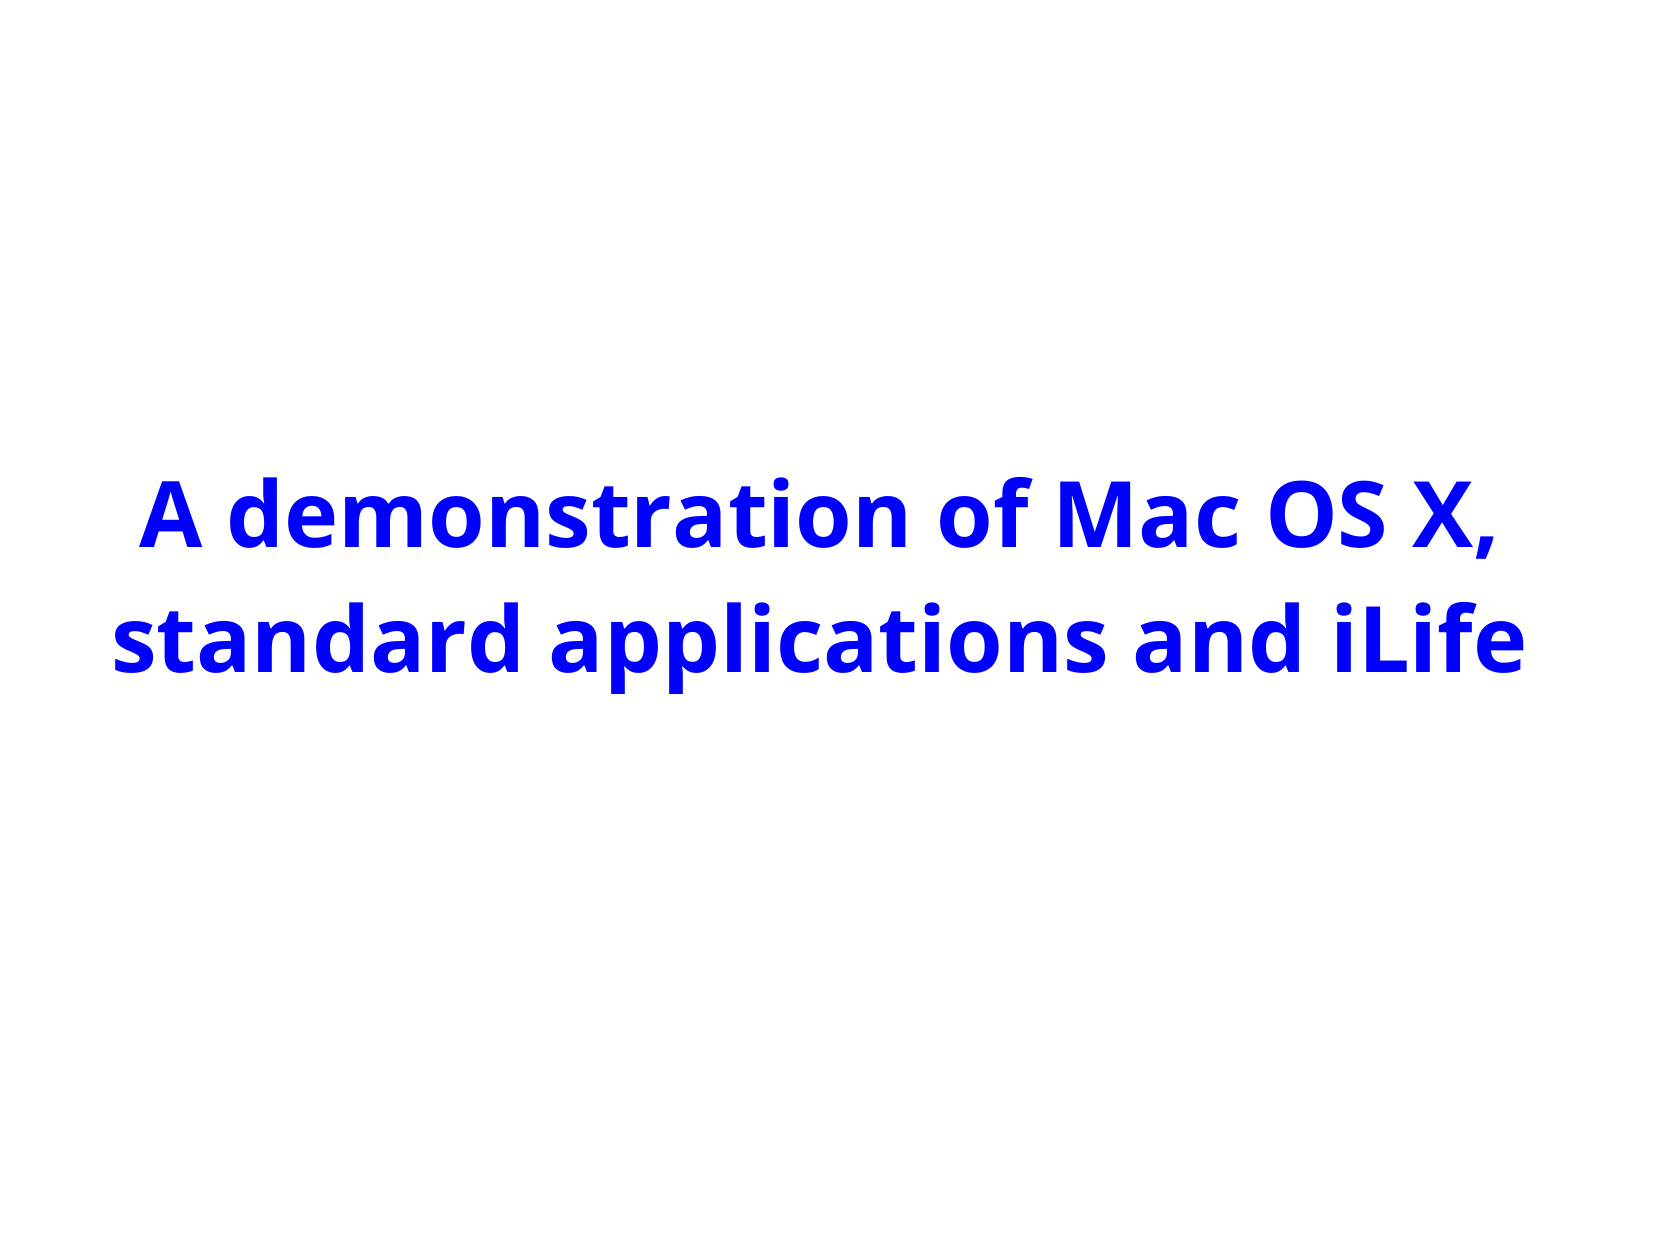

# A demonstration of Mac OS X, standard applications and iLife